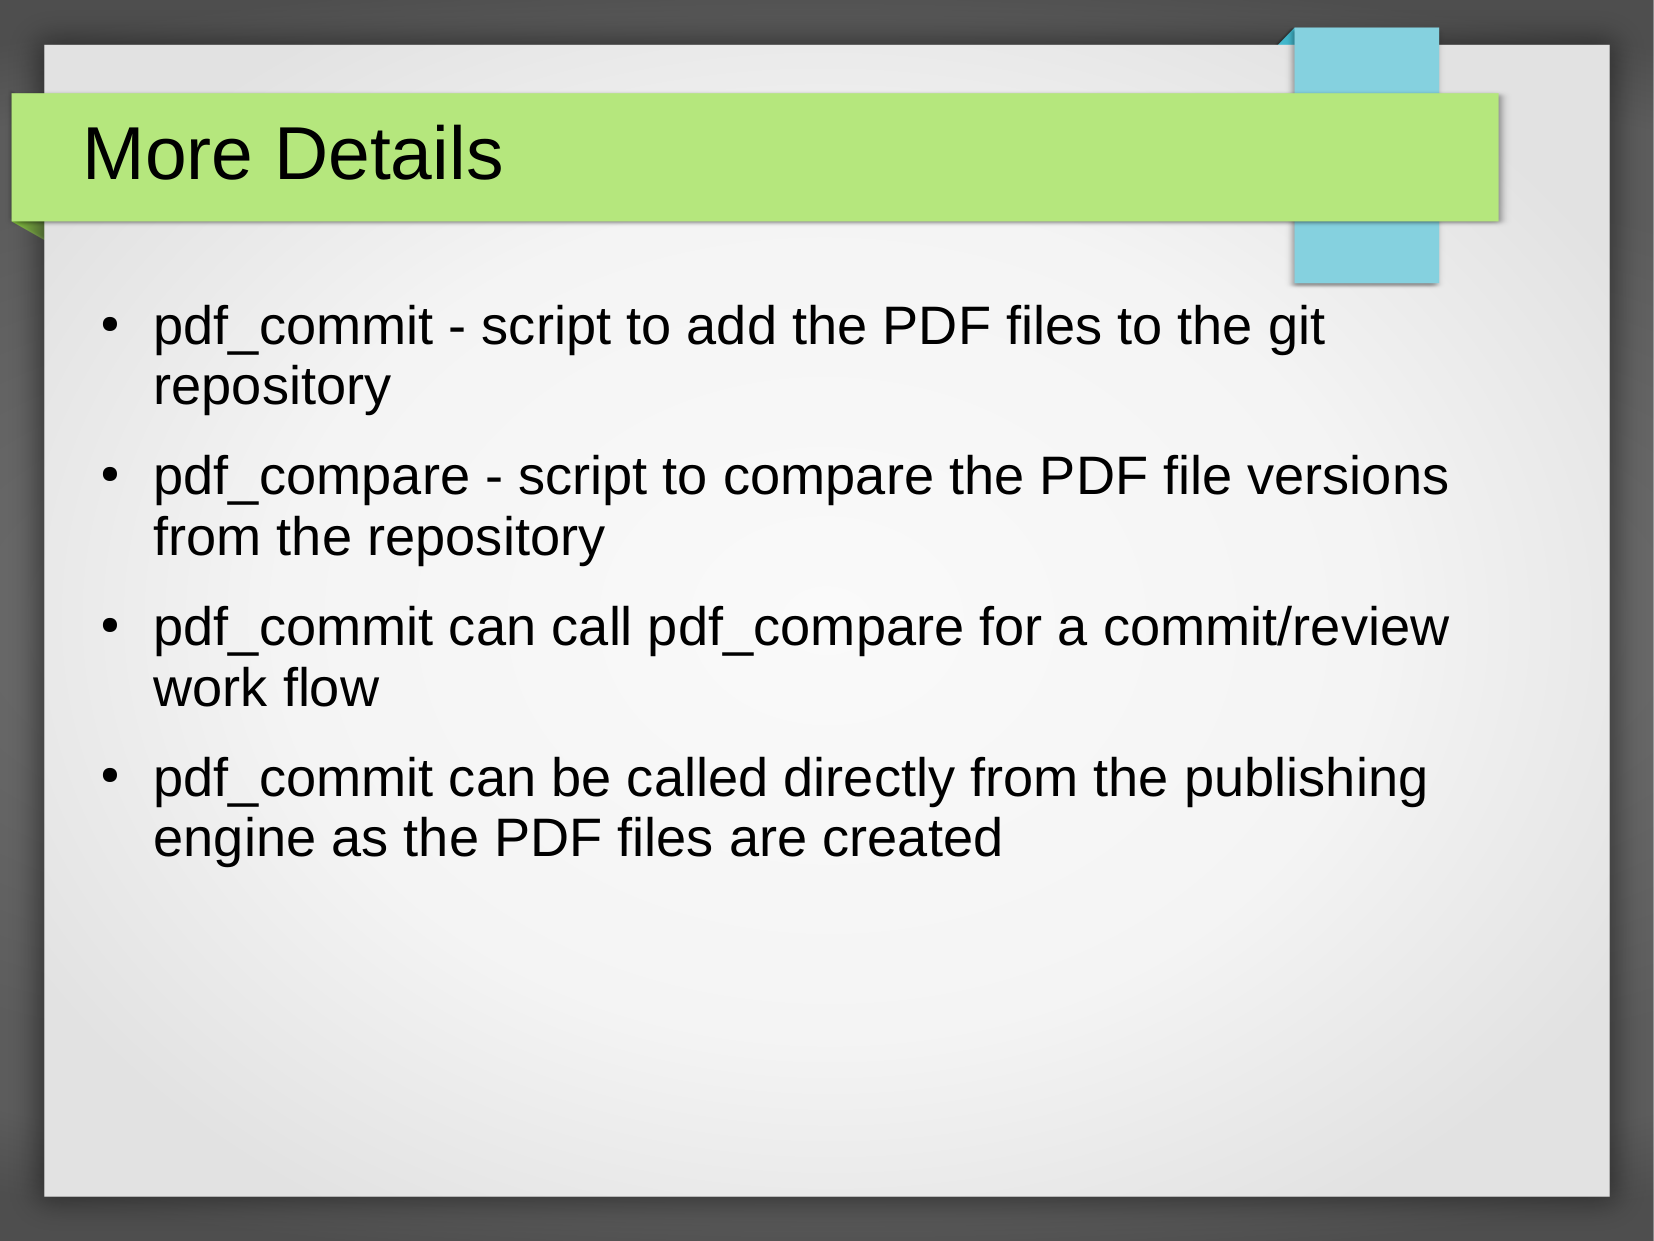

# More Details
pdf_commit - script to add the PDF files to the git repository
pdf_compare - script to compare the PDF file versions from the repository
pdf_commit can call pdf_compare for a commit/review work flow
pdf_commit can be called directly from the publishing engine as the PDF files are created